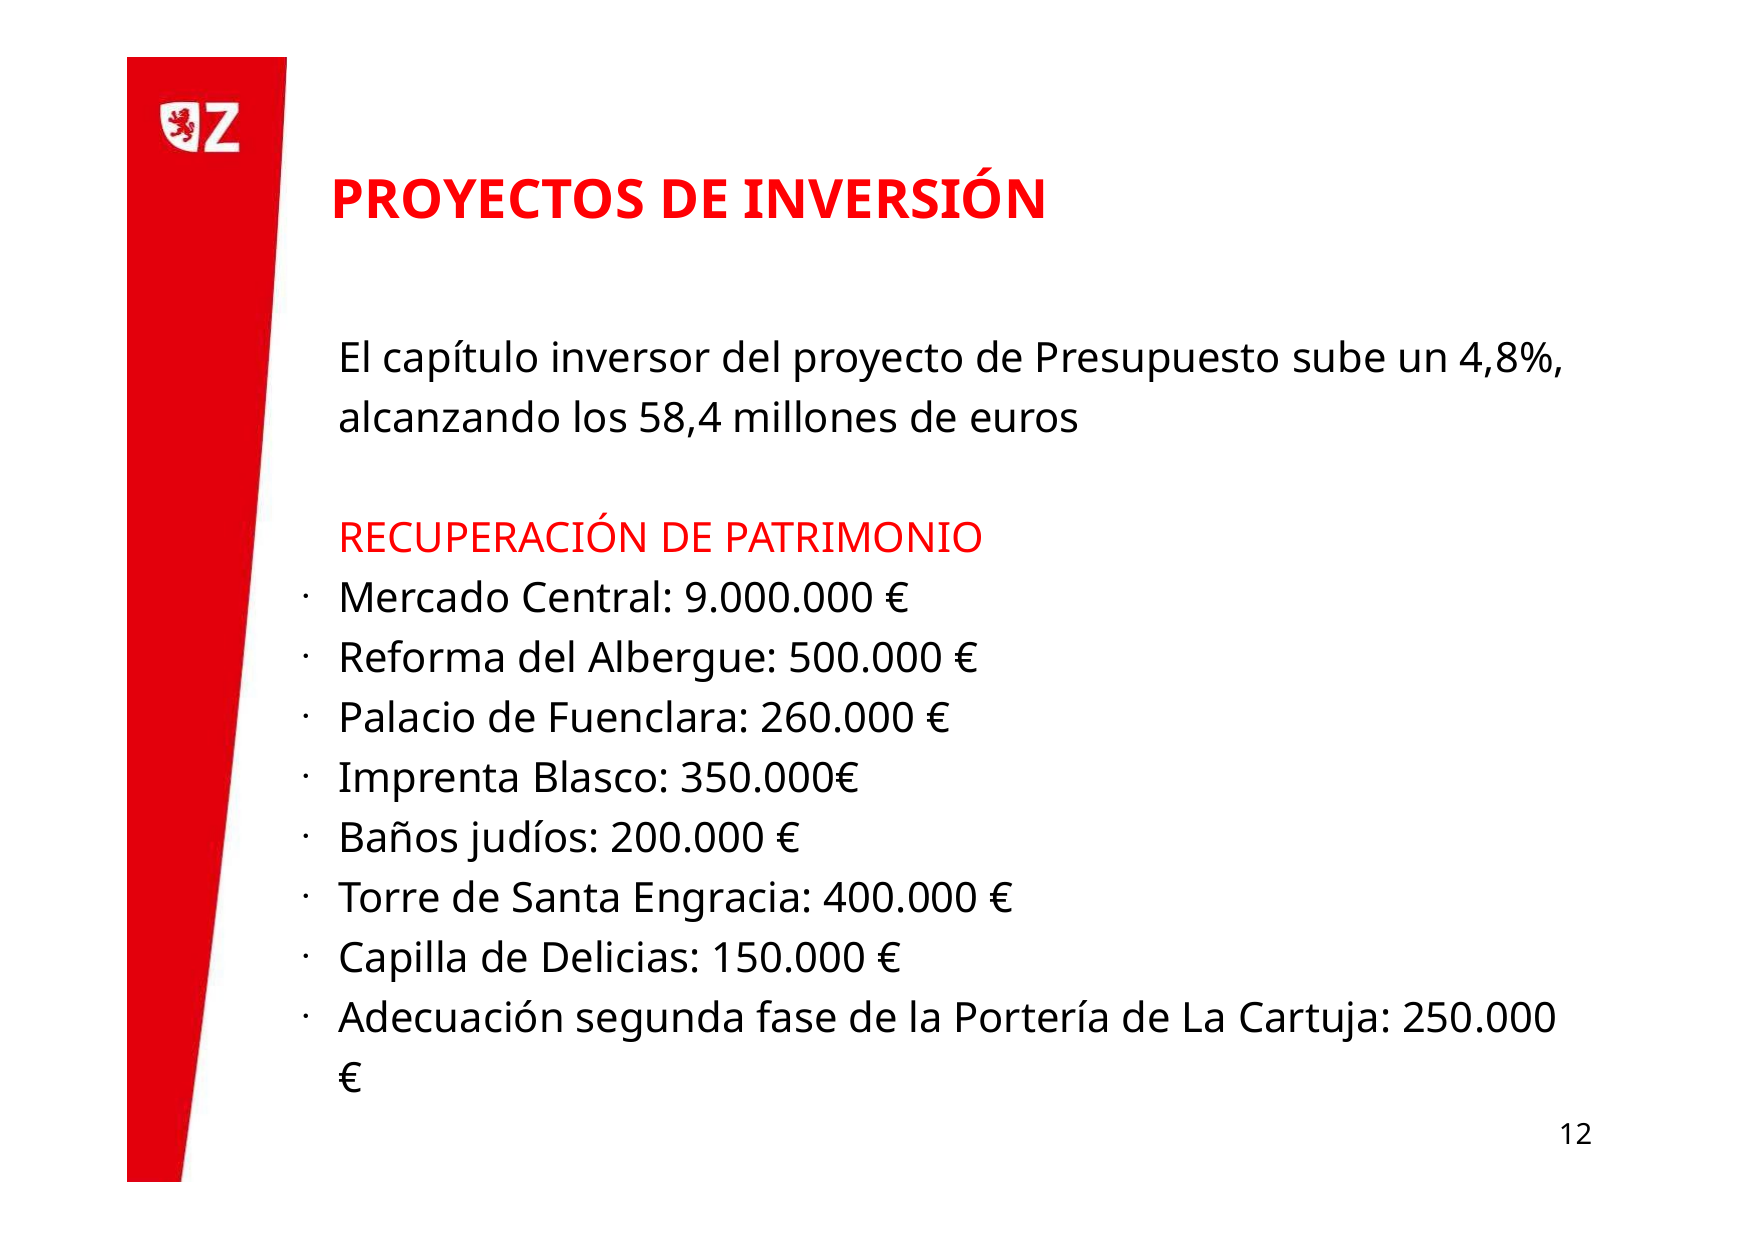

PROYECTOS DE INVERSIÓN
El capítulo inversor del proyecto de Presupuesto sube un 4,8%, alcanzando los 58,4 millones de euros
RECUPERACIÓN DE PATRIMONIO
Mercado Central: 9.000.000 €
Reforma del Albergue: 500.000 €
Palacio de Fuenclara: 260.000 €
Imprenta Blasco: 350.000€
Baños judíos: 200.000 €
Torre de Santa Engracia: 400.000 €
Capilla de Delicias: 150.000 €
Adecuación segunda fase de la Portería de La Cartuja: 250.000 €